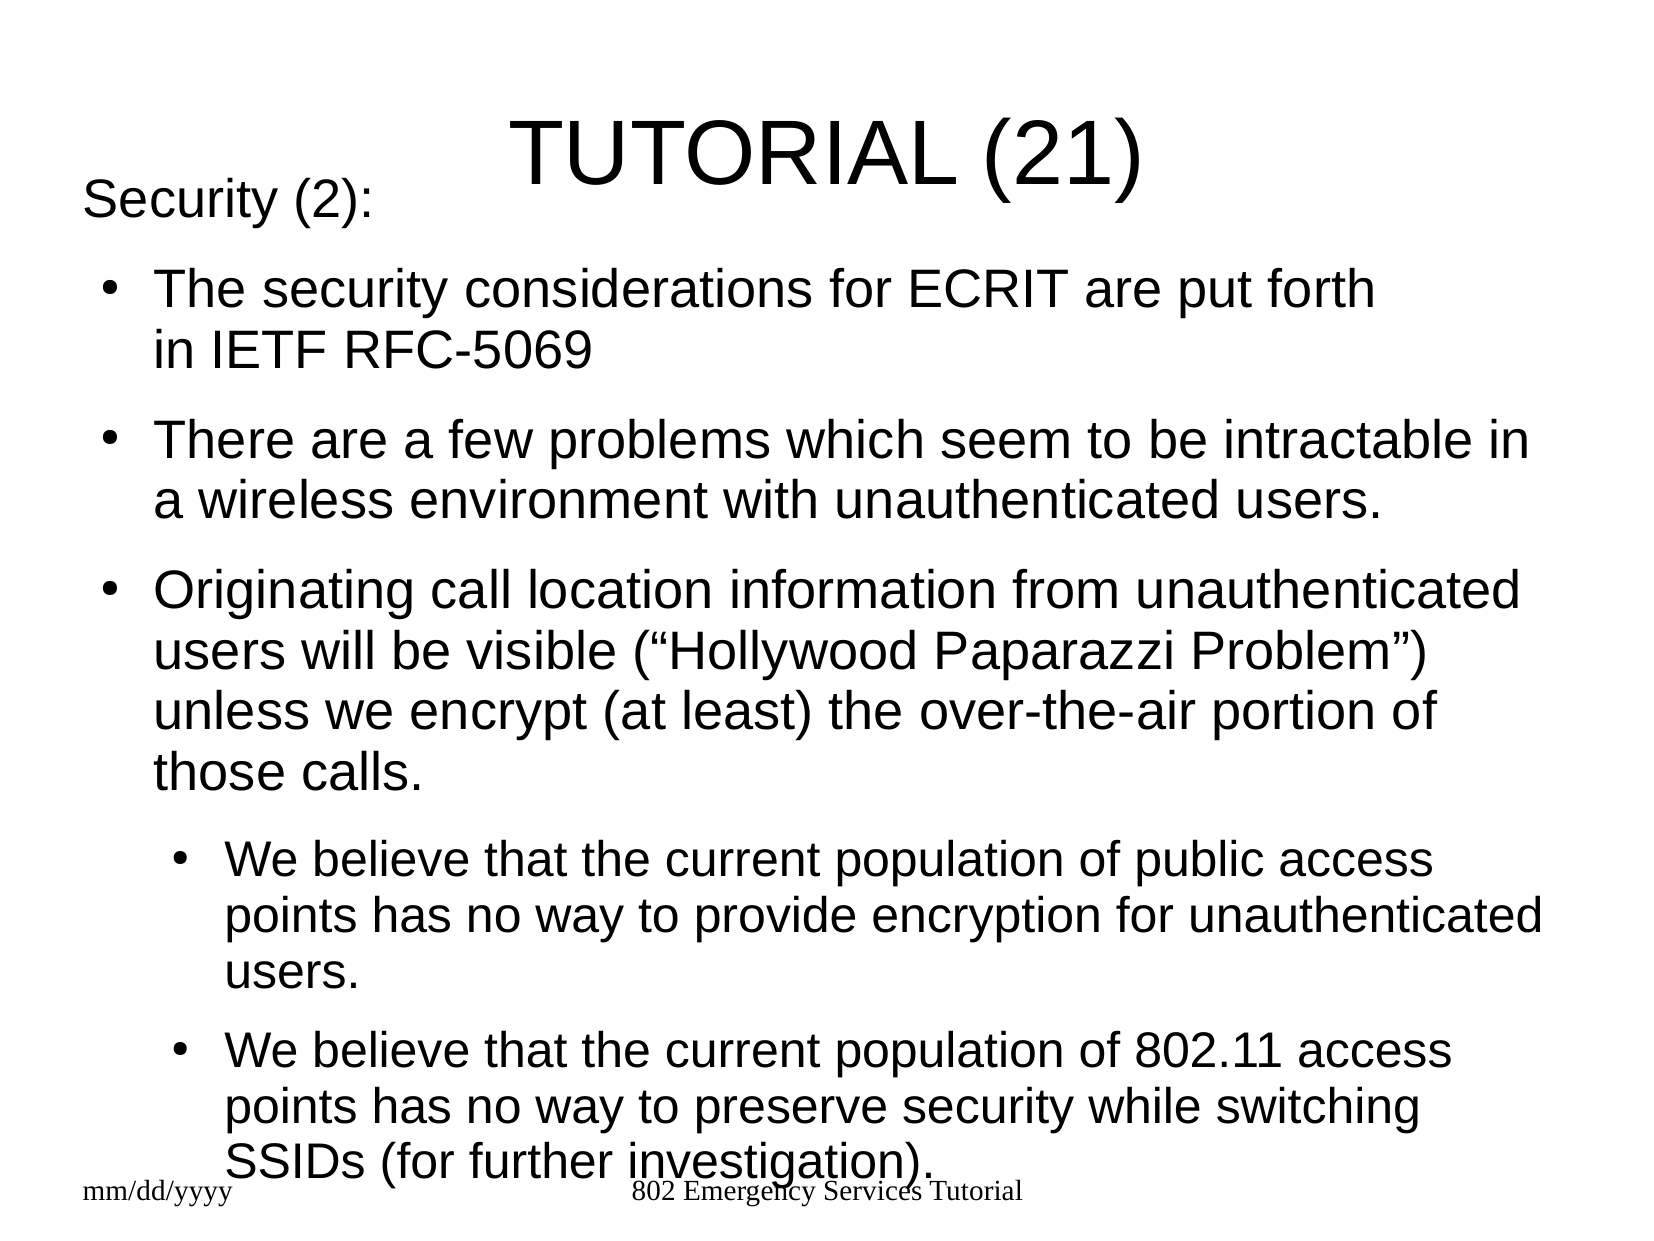

# TUTORIAL (21)
Security (2):
The security considerations for ECRIT are put forth
in IETF RFC-5069
There are a few problems which seem to be intractable in a wireless environment with unauthenticated users.
Originating call location information from unauthenticated users will be visible (“Hollywood Paparazzi Problem”) unless we encrypt (at least) the over-the-air portion of those calls.
We believe that the current population of public access points has no way to provide encryption for unauthenticated users.
We believe that the current population of 802.11 access points has no way to preserve security while switching SSIDs (for further investigation).